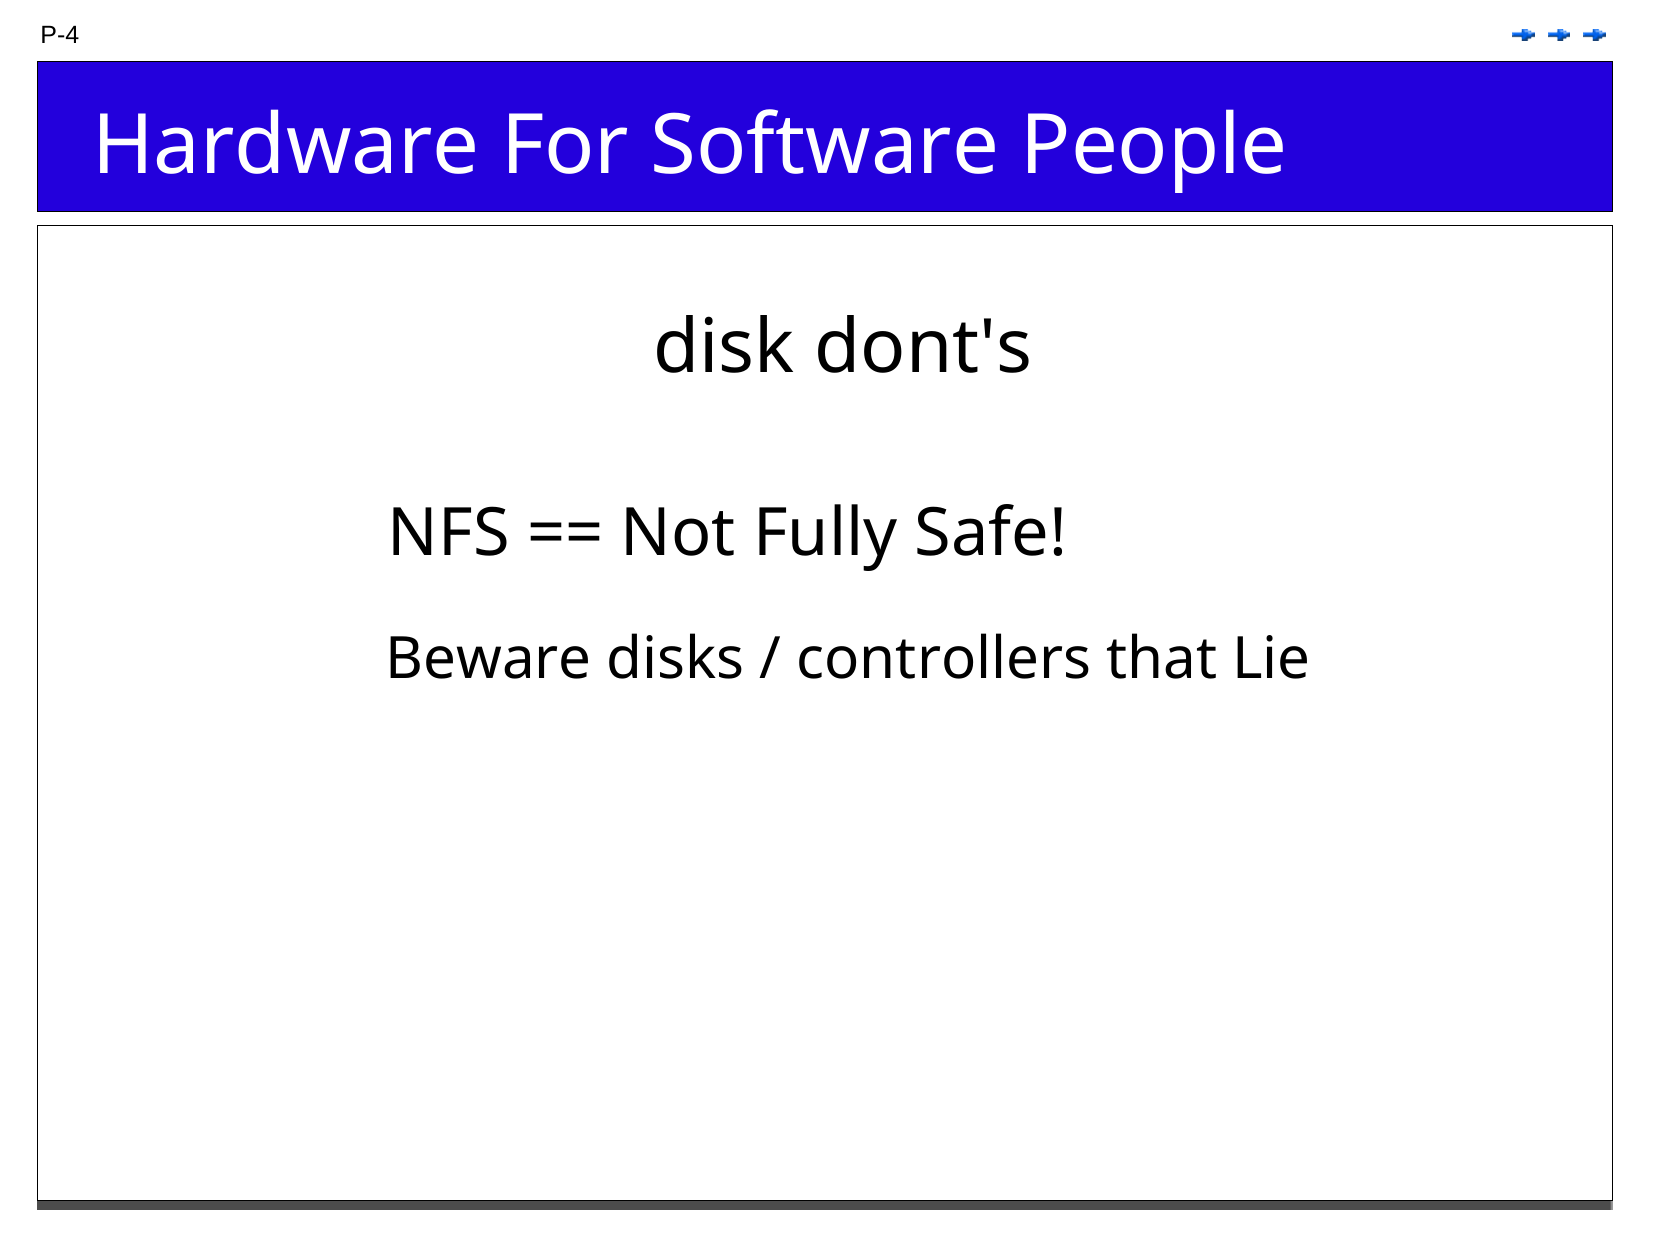

P-4
Hardware For Software People
disk dont's
 NFS == Not Fully Safe!
 Beware disks / controllers that Lie